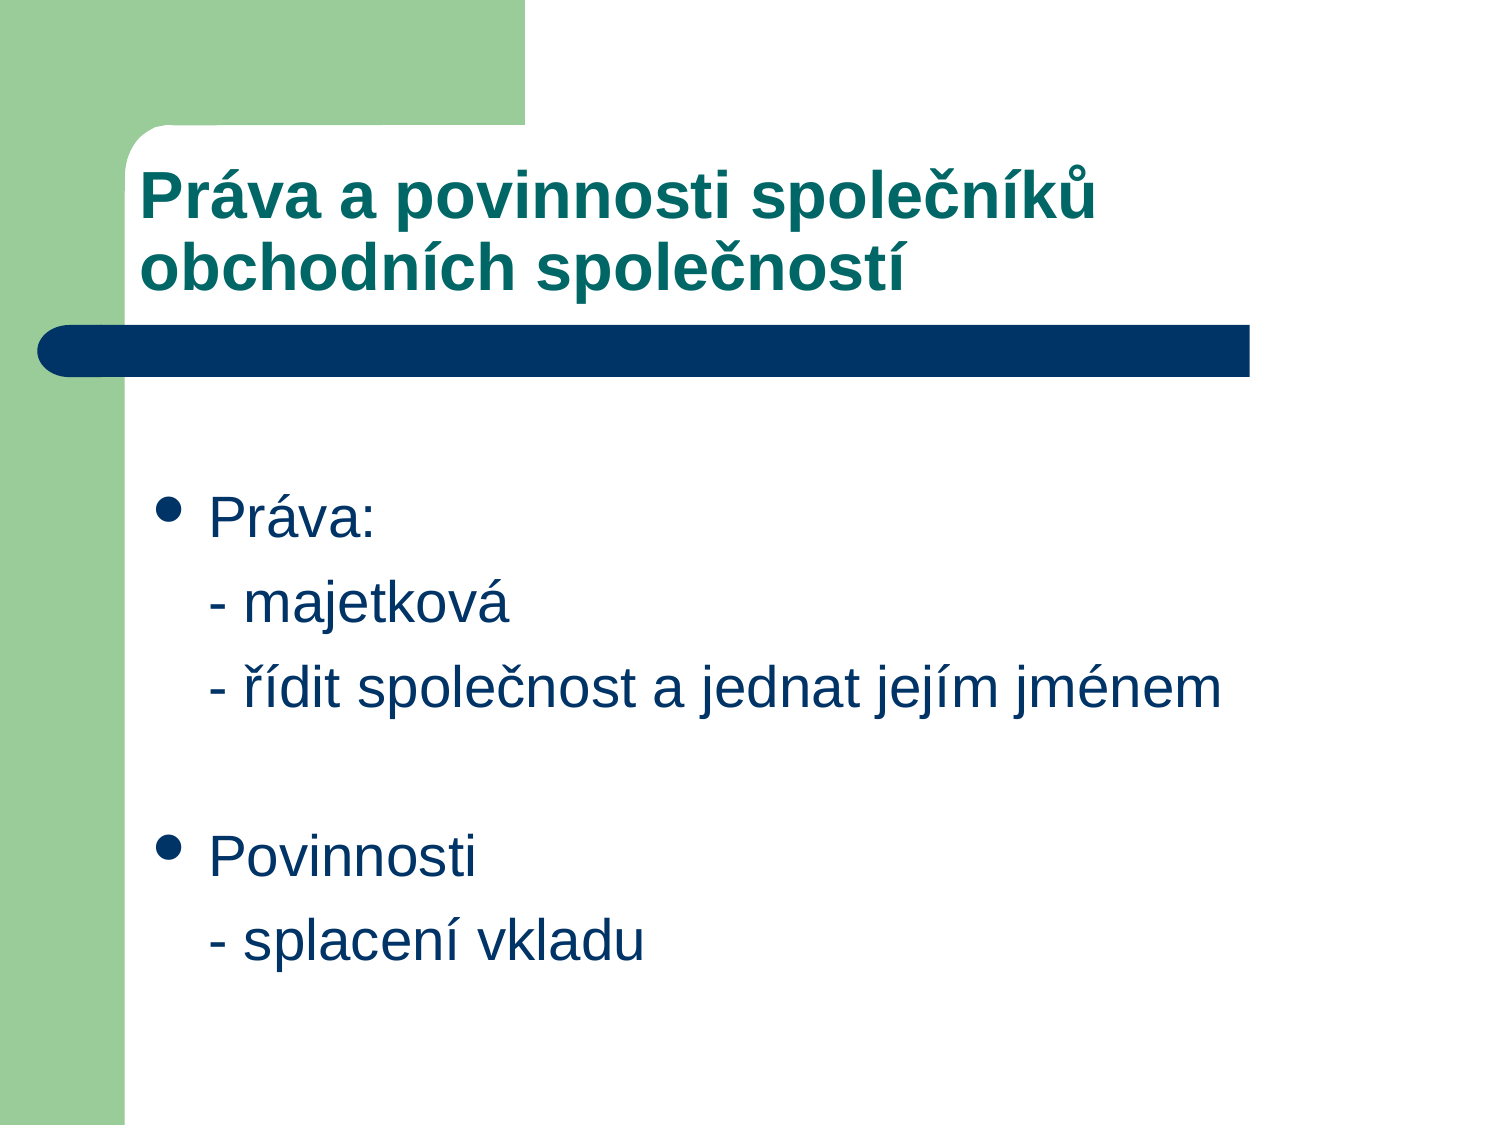

# Práva a povinnosti společníků obchodních společností
Práva:
	- majetková
	- řídit společnost a jednat jejím jménem
Povinnosti
	- splacení vkladu